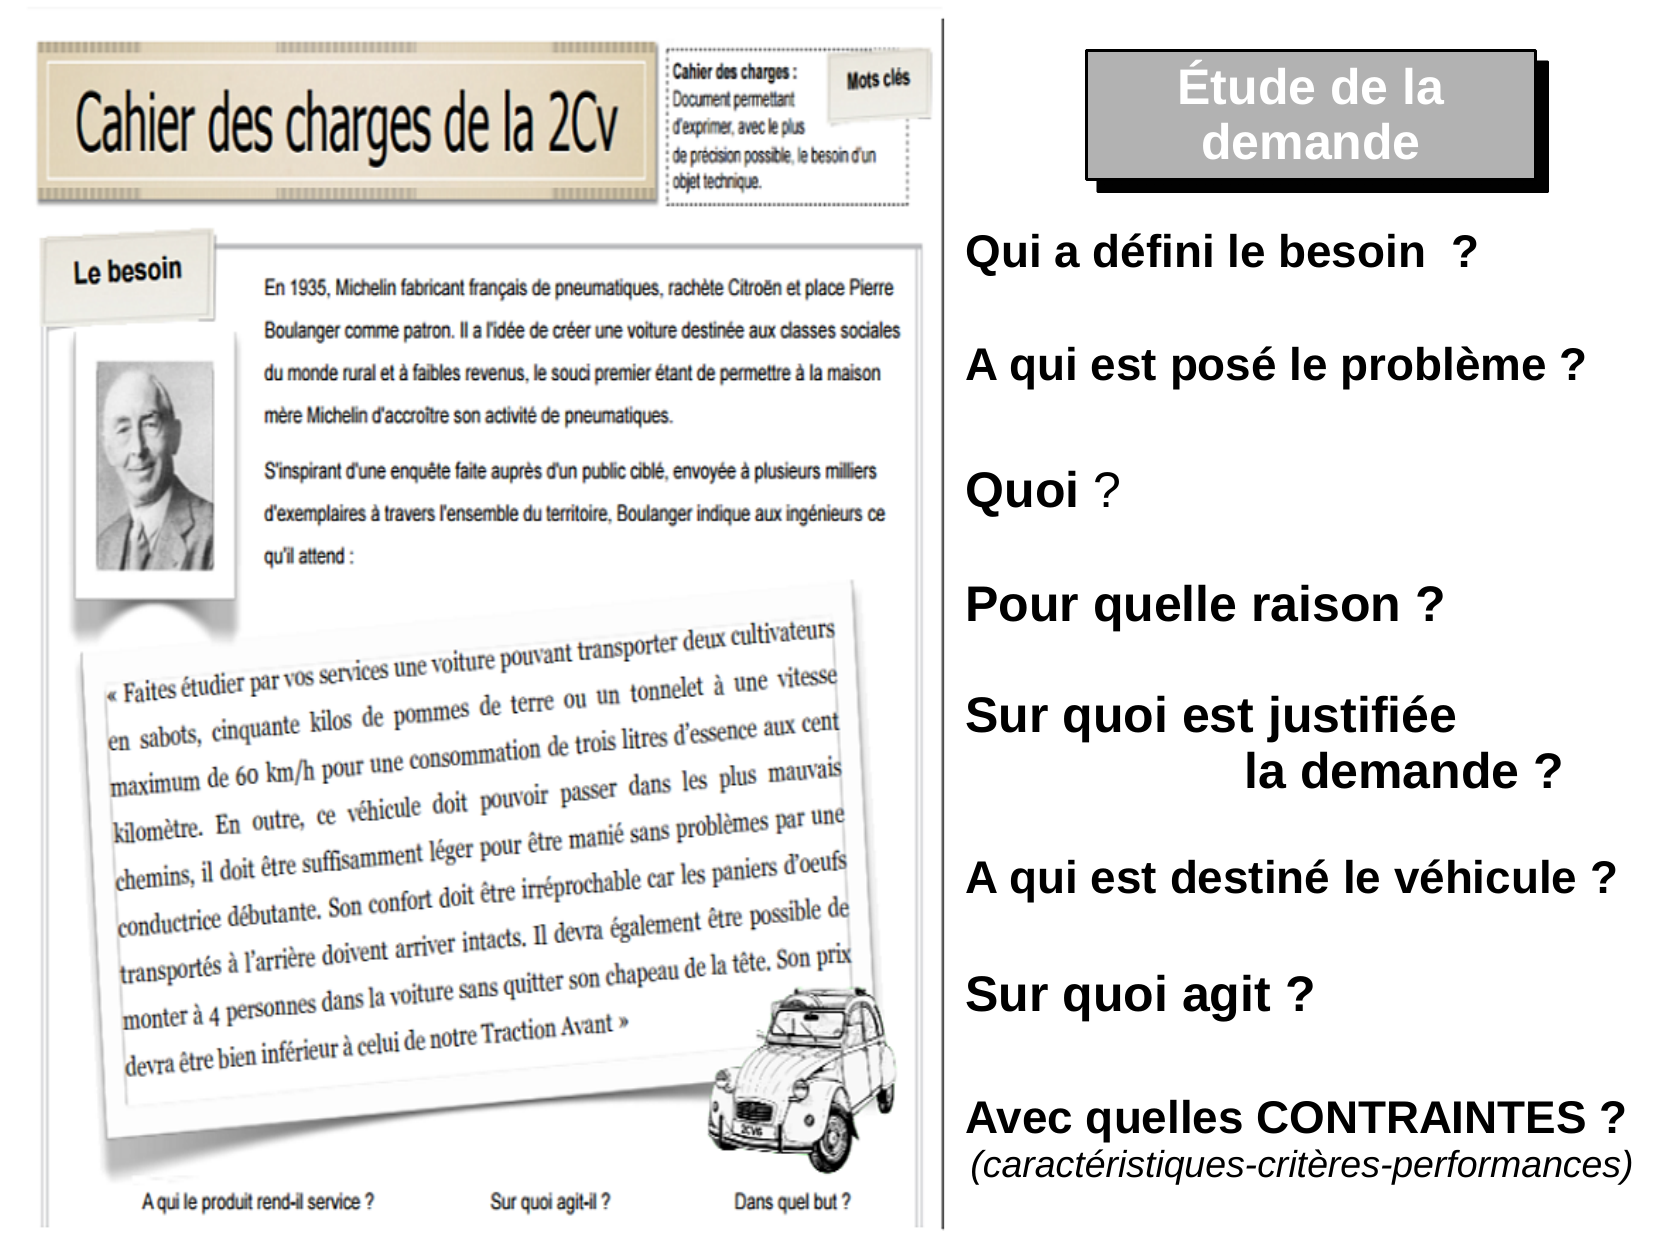

Étude de la demande
Qui a défini le besoin ?
A qui est posé le problème ?
Quoi ?
Pour quelle raison ?
Sur quoi est justifiée
 la demande ?
A qui est destiné le véhicule ?
Sur quoi agit ?
Avec quelles CONTRAINTES ?
(caractéristiques-critères-performances)